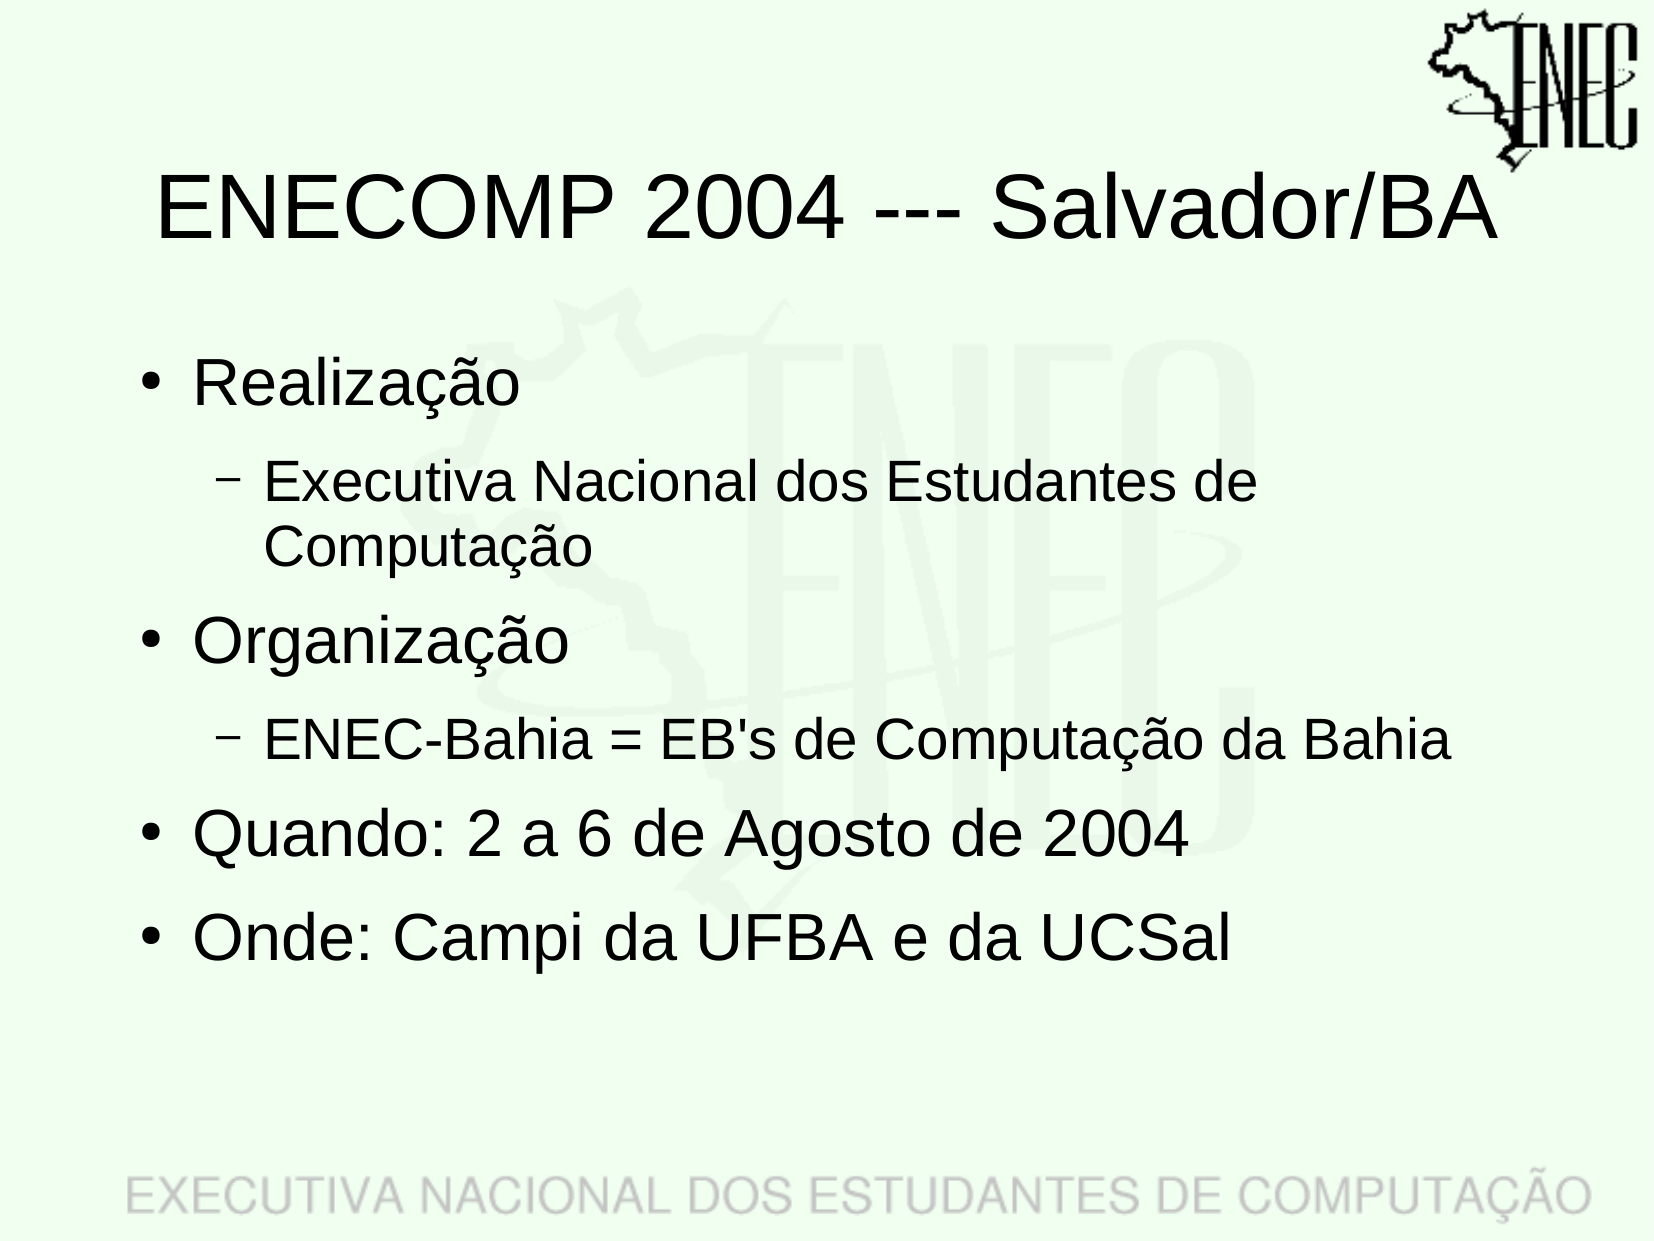

# ENECOMP 2004 --- Salvador/BA
Realização
Executiva Nacional dos Estudantes de Computação
Organização
ENEC-Bahia = EB's de Computação da Bahia
Quando: 2 a 6 de Agosto de 2004
Onde: Campi da UFBA e da UCSal